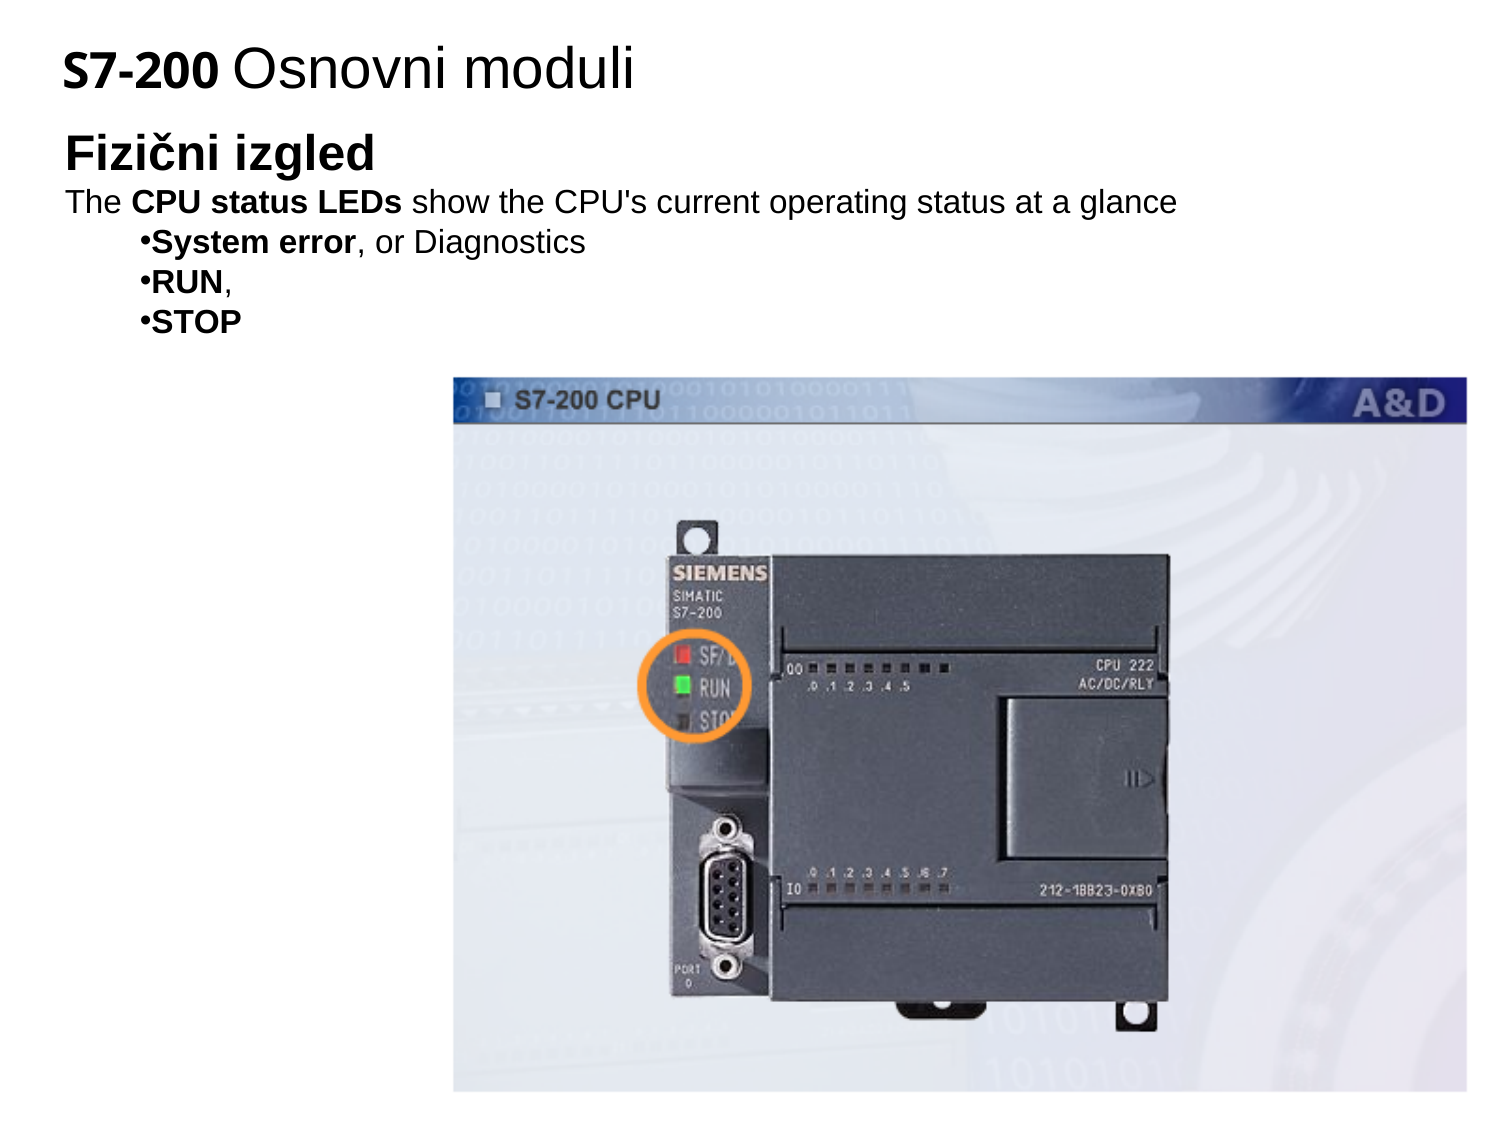

S7-200 Osnovni moduli
Fizični izgled
The CPU status LEDs show the CPU's current operating status at a glance
System error, or Diagnostics
RUN,
STOP